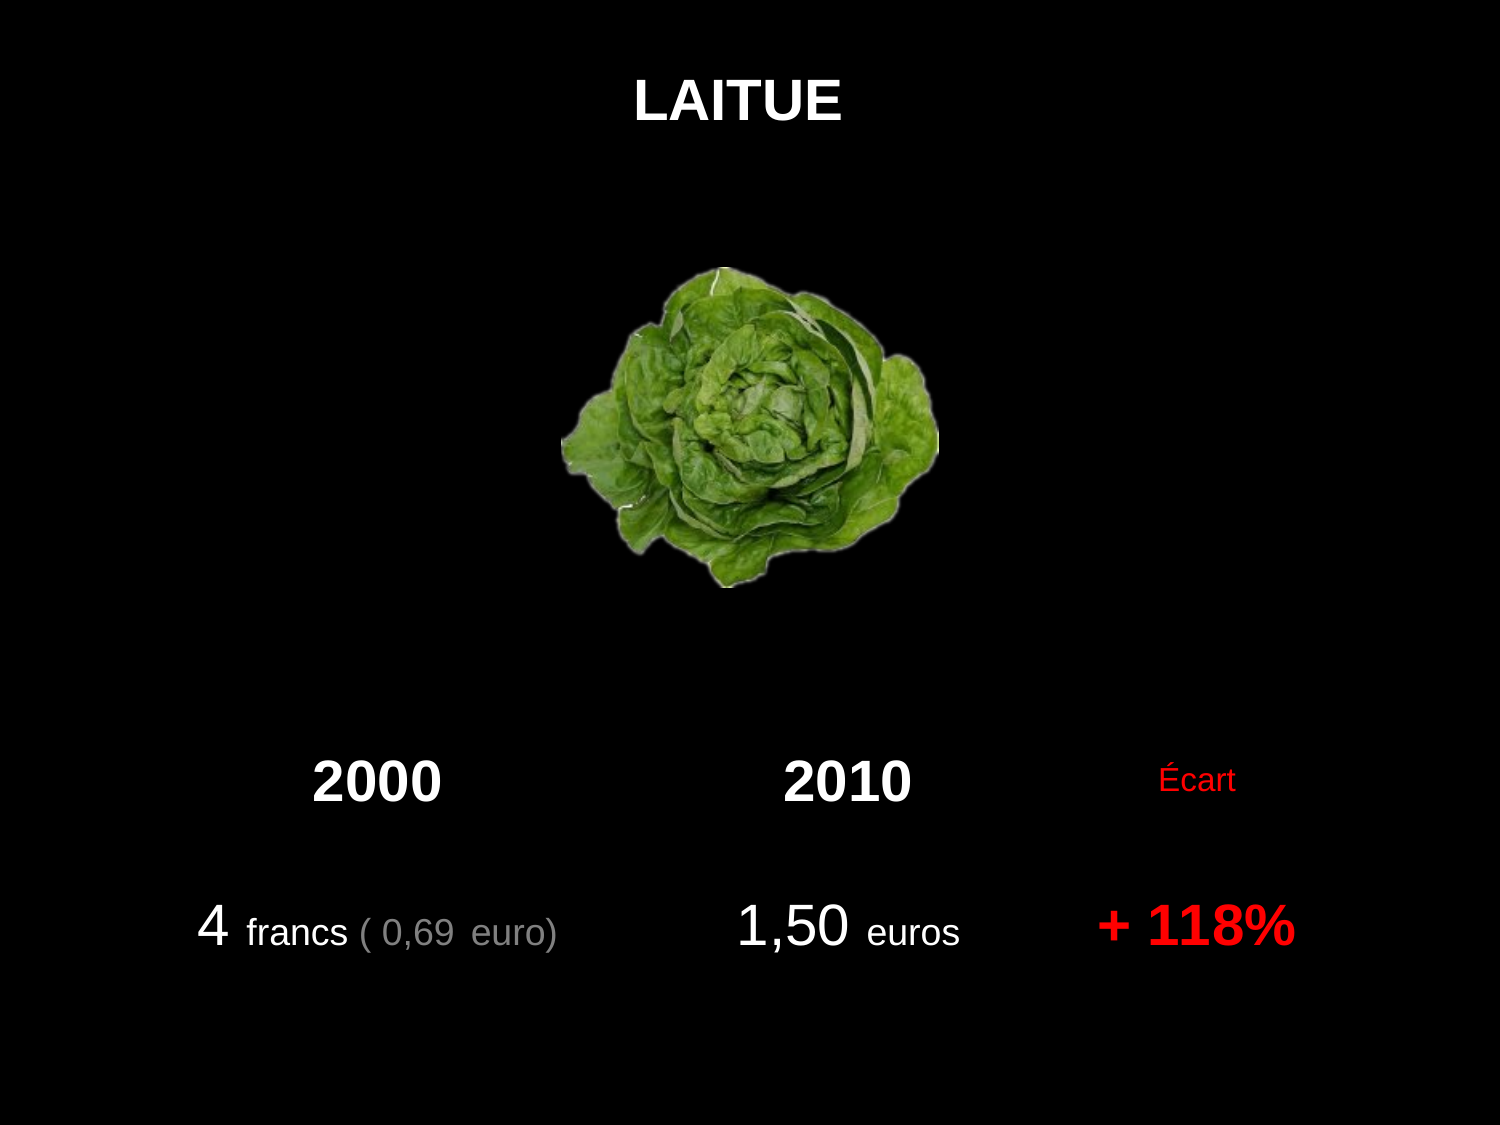

LAITUE
| 2000 | 2010 | Écart |
| --- | --- | --- |
| 4 francs ( 0,69 euro) | 1,50 euros | + 118% |